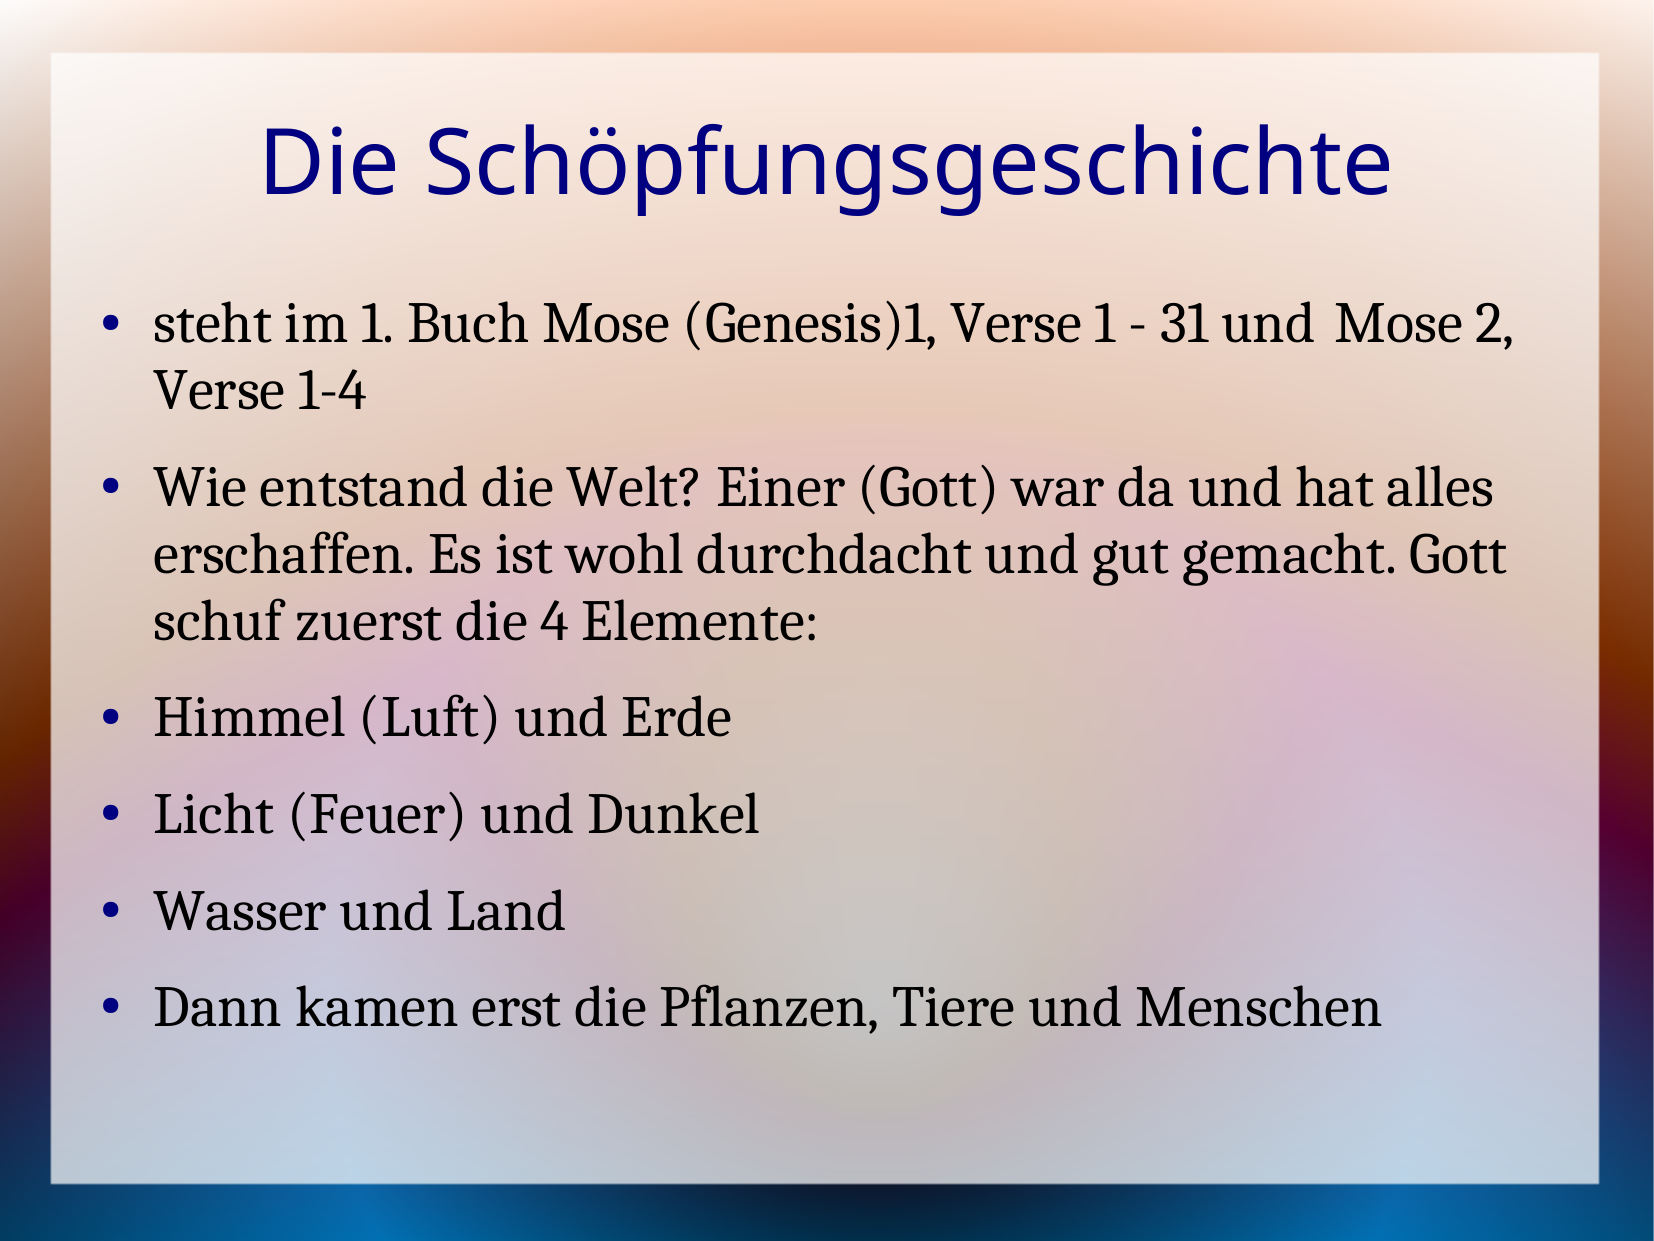

# Die Schöpfungsgeschichte
steht im 1. Buch Mose (Genesis)1, Verse 1 - 31 und 	Mose 2, Verse 1-4
Wie entstand die Welt? Einer (Gott) war da und hat alles erschaffen. Es ist wohl durchdacht und gut gemacht. Gott schuf zuerst die 4 Elemente:
Himmel (Luft) und Erde
Licht (Feuer) und Dunkel
Wasser und Land
Dann kamen erst die Pflanzen, Tiere und Menschen